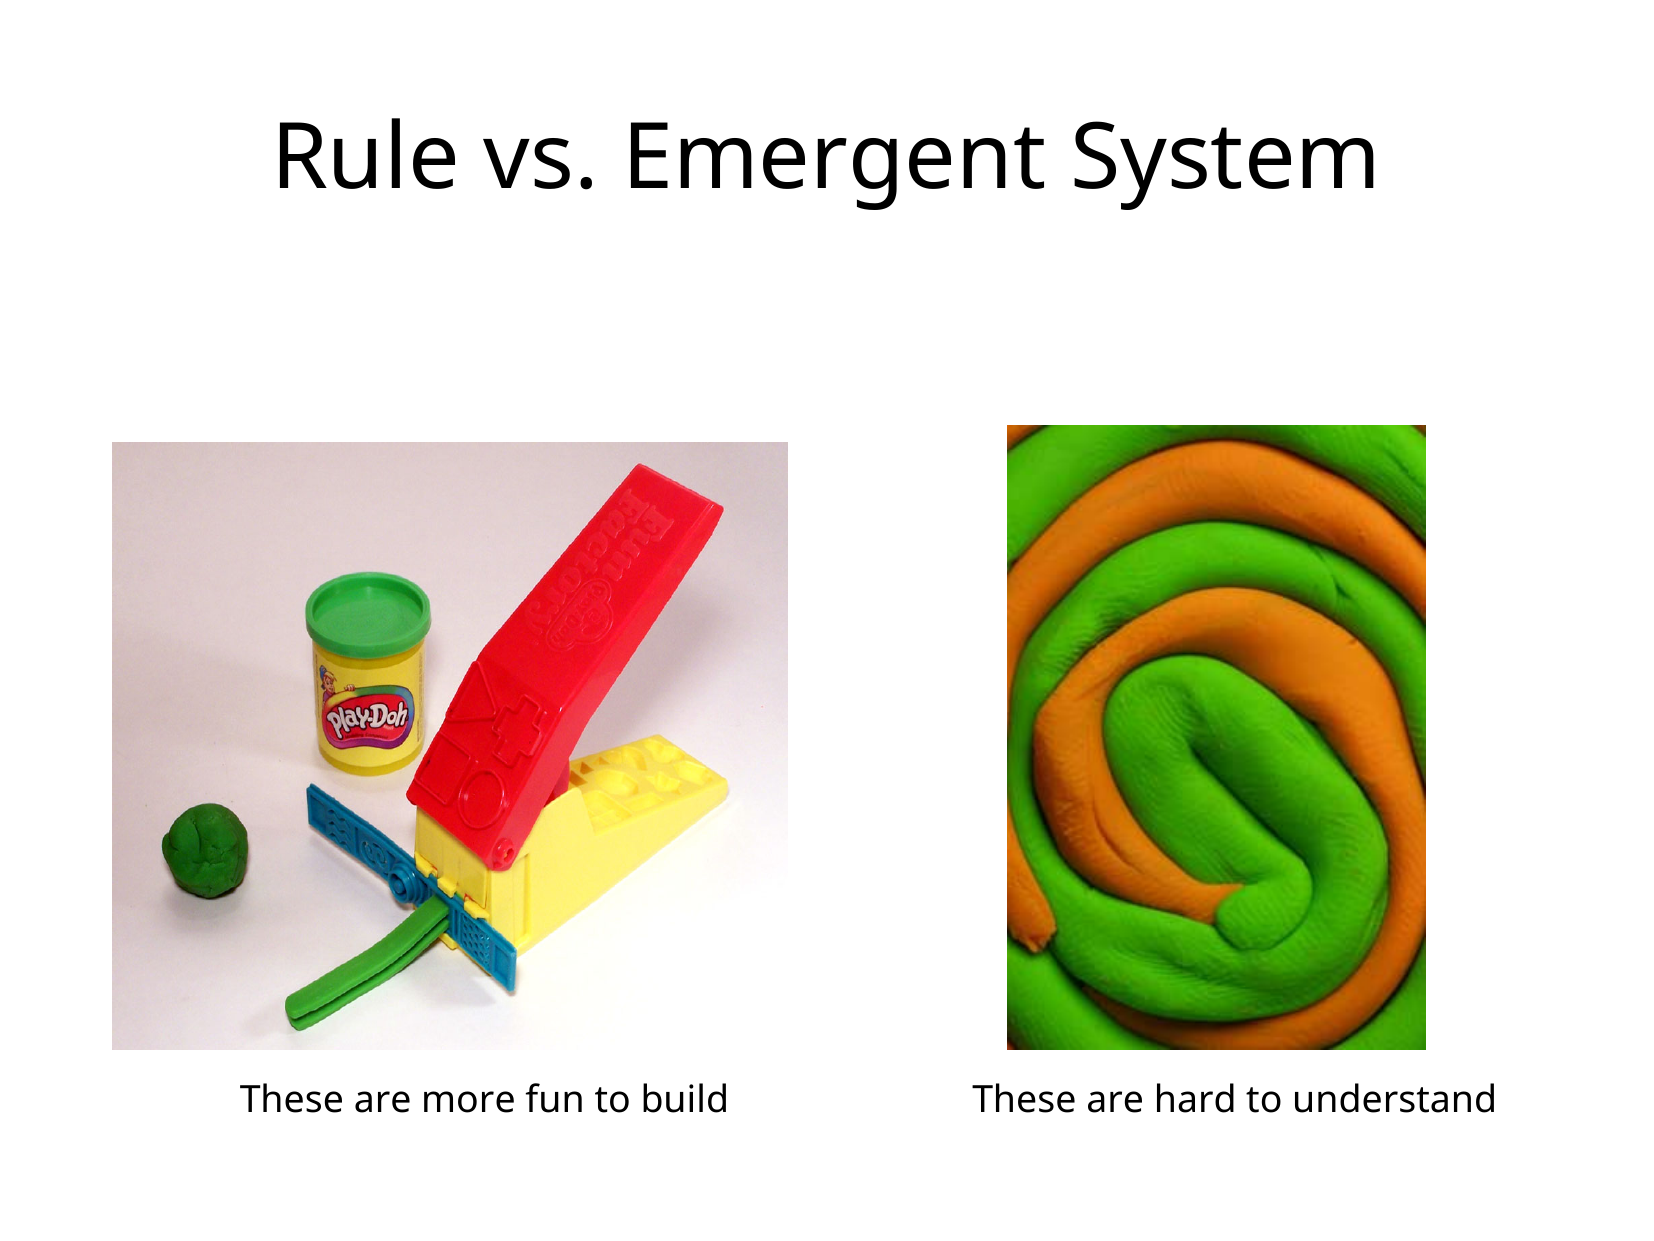

# Rule vs. Emergent System
These are more fun to build
These are hard to understand